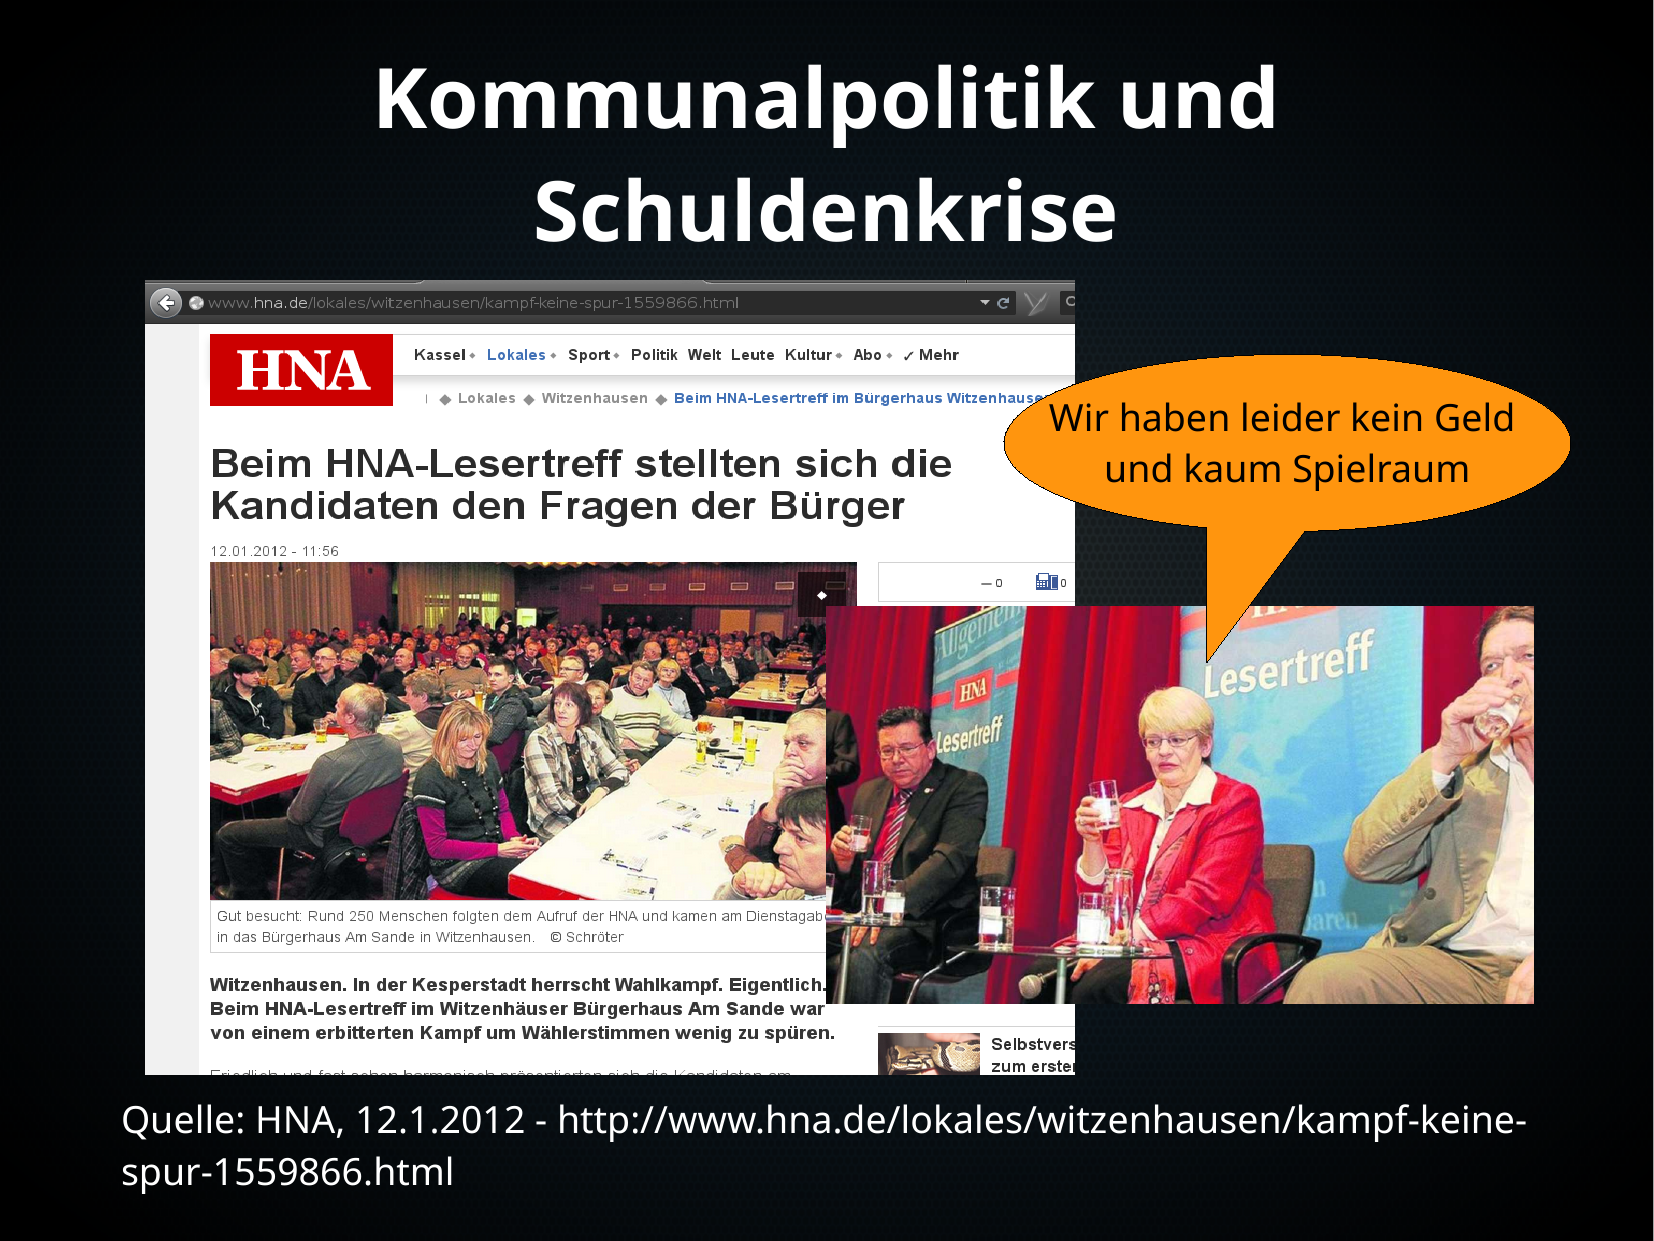

# Kommunalpolitik und Schuldenkrise
Wir haben leider kein Geld
und kaum Spielraum
Quelle: HNA, 12.1.2012 - http://www.hna.de/lokales/witzenhausen/kampf-keine-spur-1559866.html